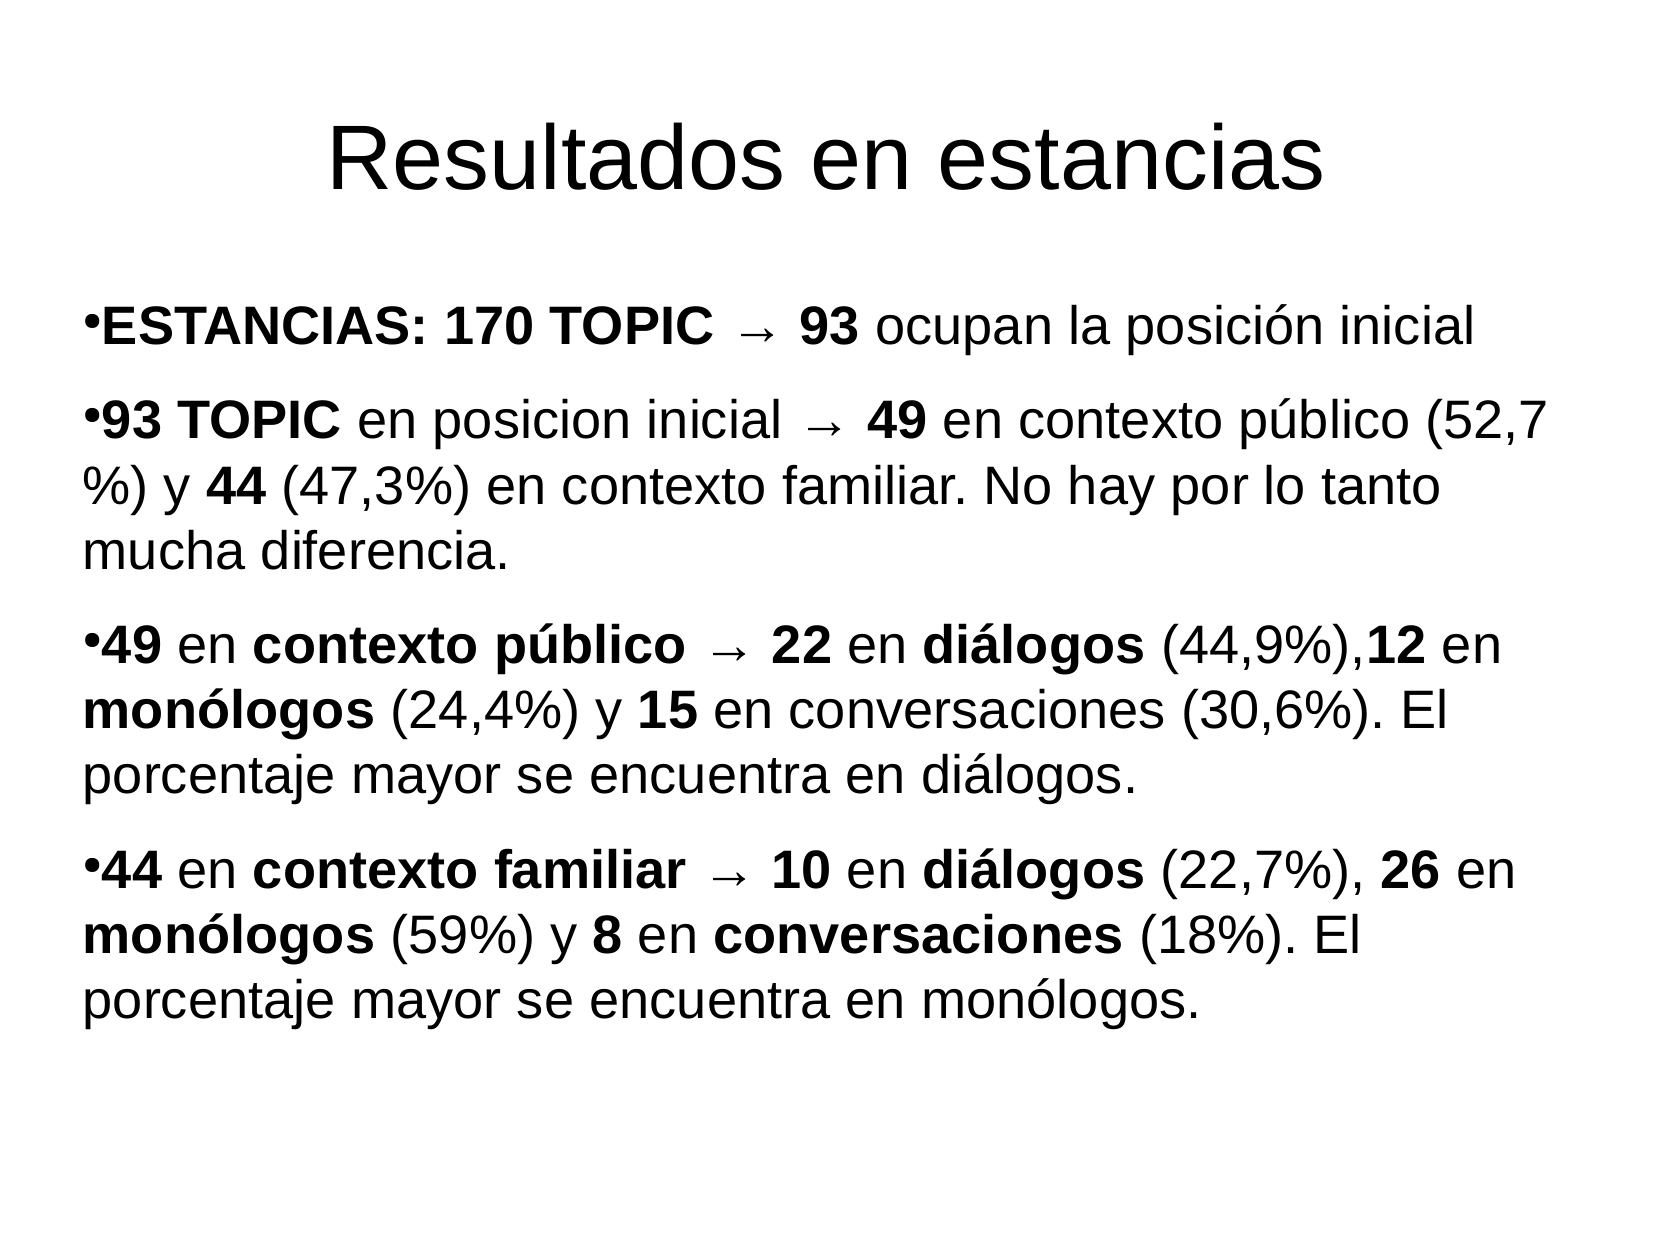

# Resultados en estancias
ESTANCIAS: 170 TOPIC → 93 ocupan la posición inicial
93 TOPIC en posicion inicial → 49 en contexto público (52,7 %) y 44 (47,3%) en contexto familiar. No hay por lo tanto mucha diferencia.
49 en contexto público → 22 en diálogos (44,9%),12 en monólogos (24,4%) y 15 en conversaciones (30,6%). El porcentaje mayor se encuentra en diálogos.
44 en contexto familiar → 10 en diálogos (22,7%), 26 en monólogos (59%) y 8 en conversaciones (18%). El porcentaje mayor se encuentra en monólogos.